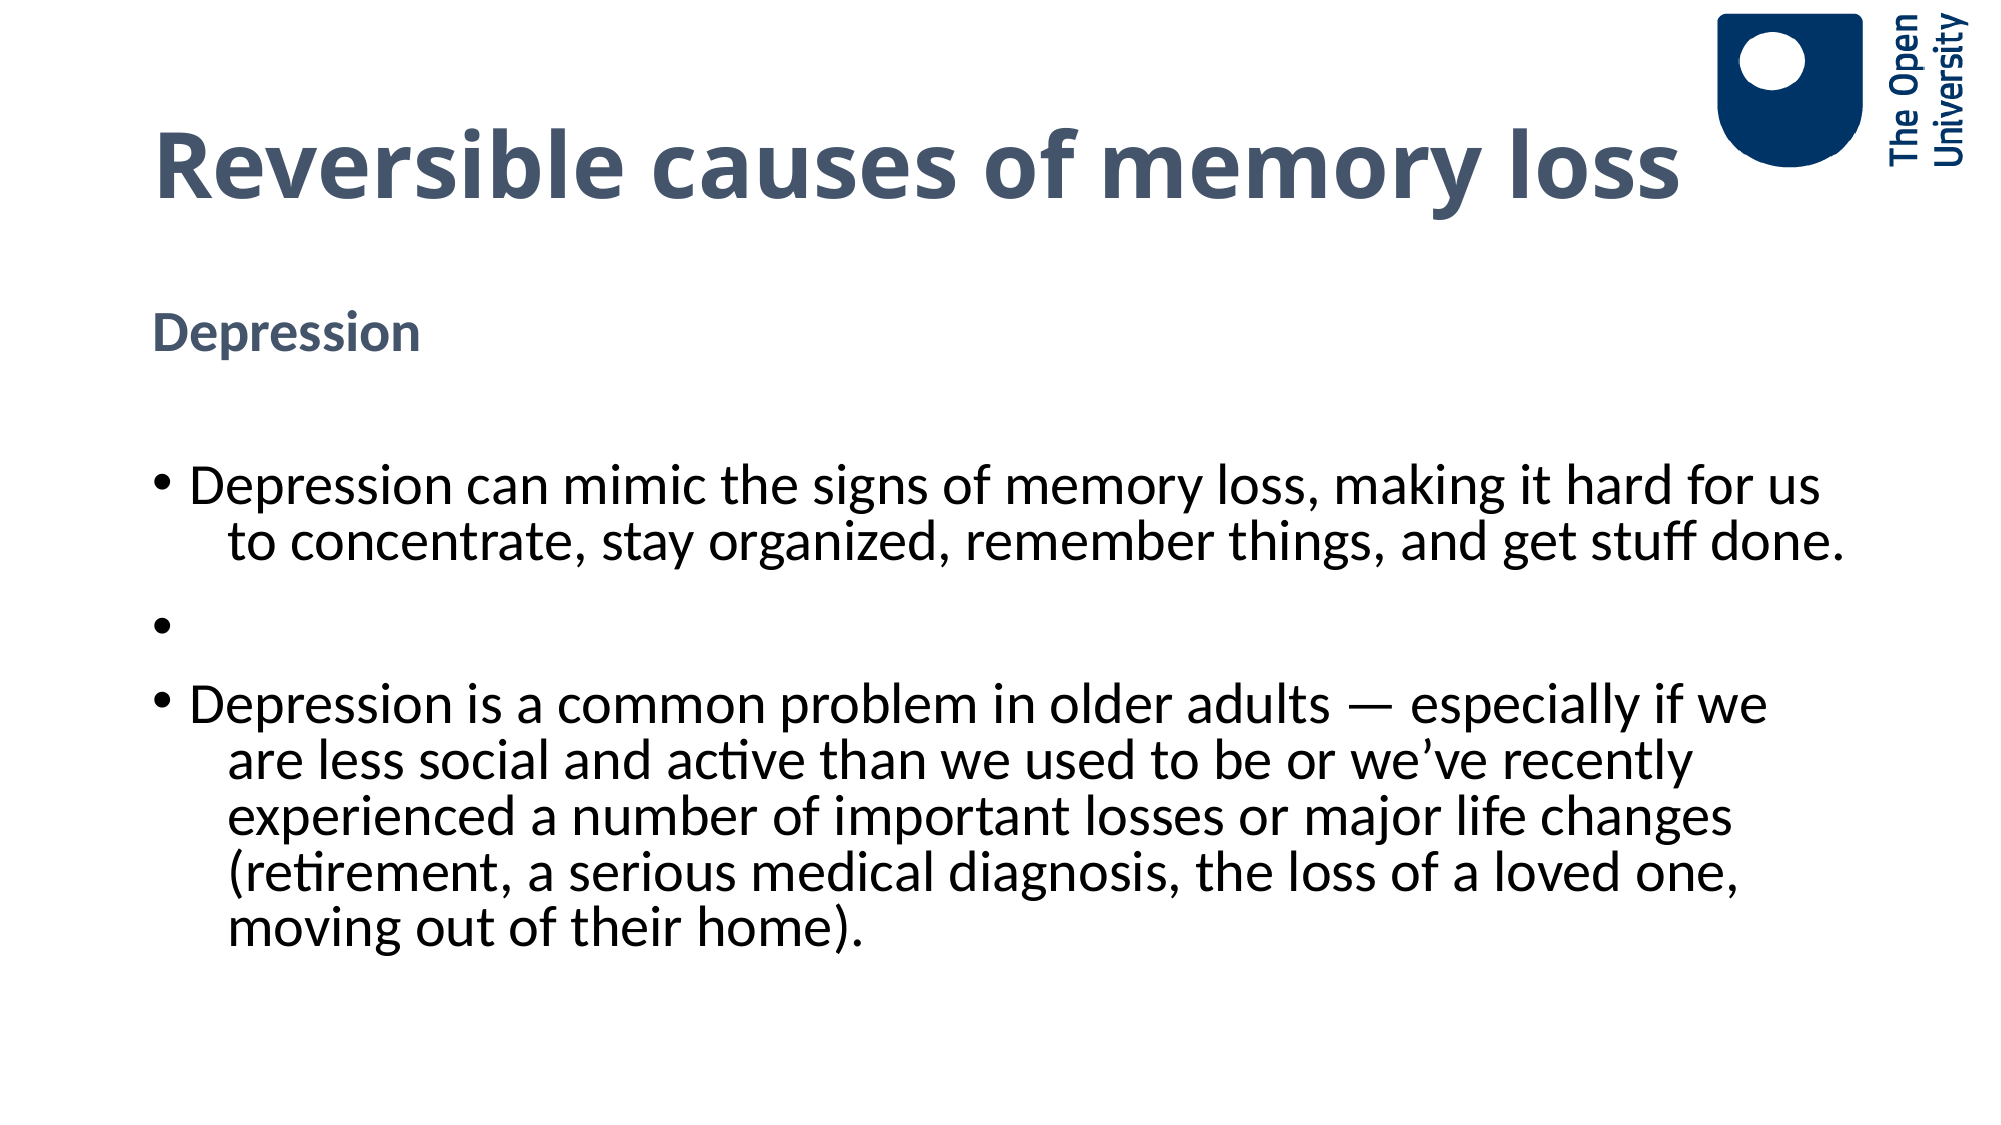

# Reversible causes of memory loss
Depression
Depression can mimic the signs of memory loss, making it hard for us to concentrate, stay organized, remember things, and get stuff done.
Depression is a common problem in older adults — especially if we are less social and active than we used to be or we’ve recently experienced a number of important losses or major life changes (retirement, a serious medical diagnosis, the loss of a loved one, moving out of their home).